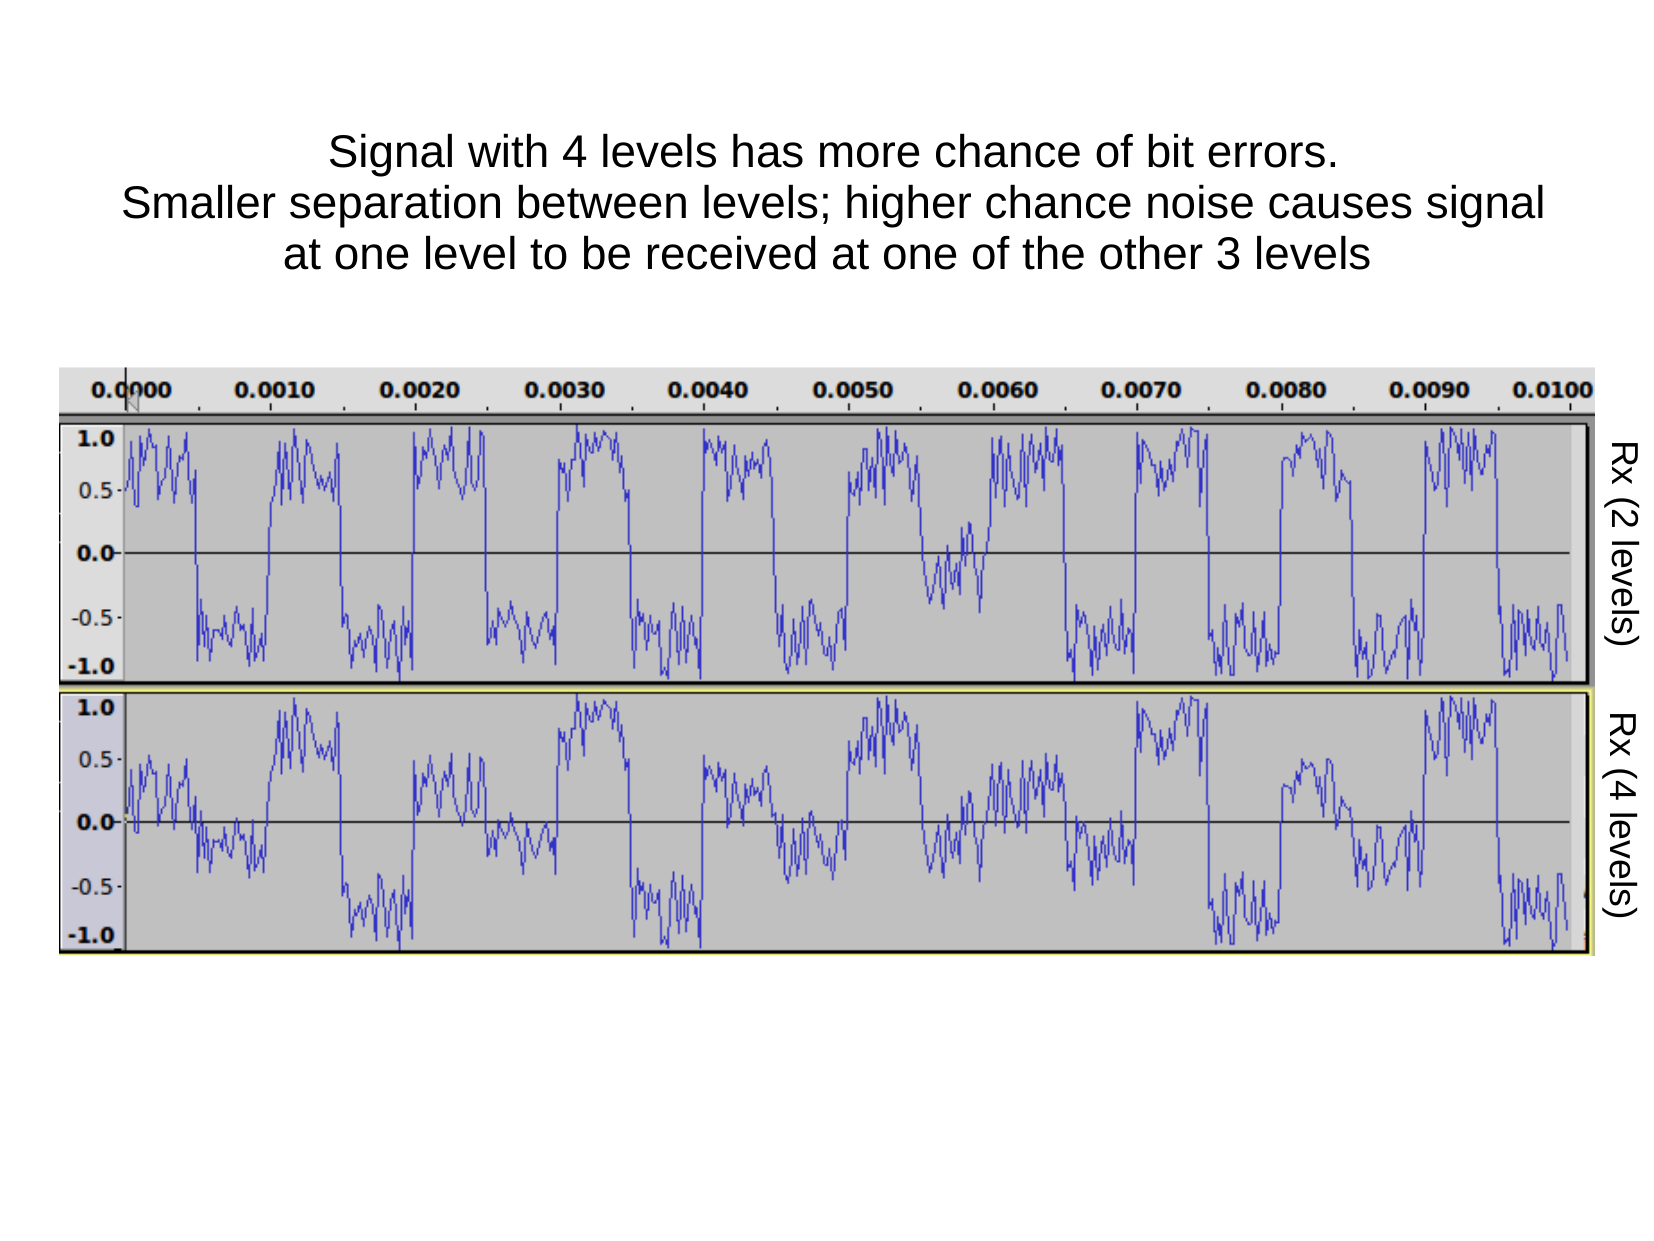

Signal with 4 levels has more chance of bit errors.
Smaller separation between levels; higher chance noise causes signal
at one level to be received at one of the other 3 levels
Rx (2 levels)
Rx (4 levels)